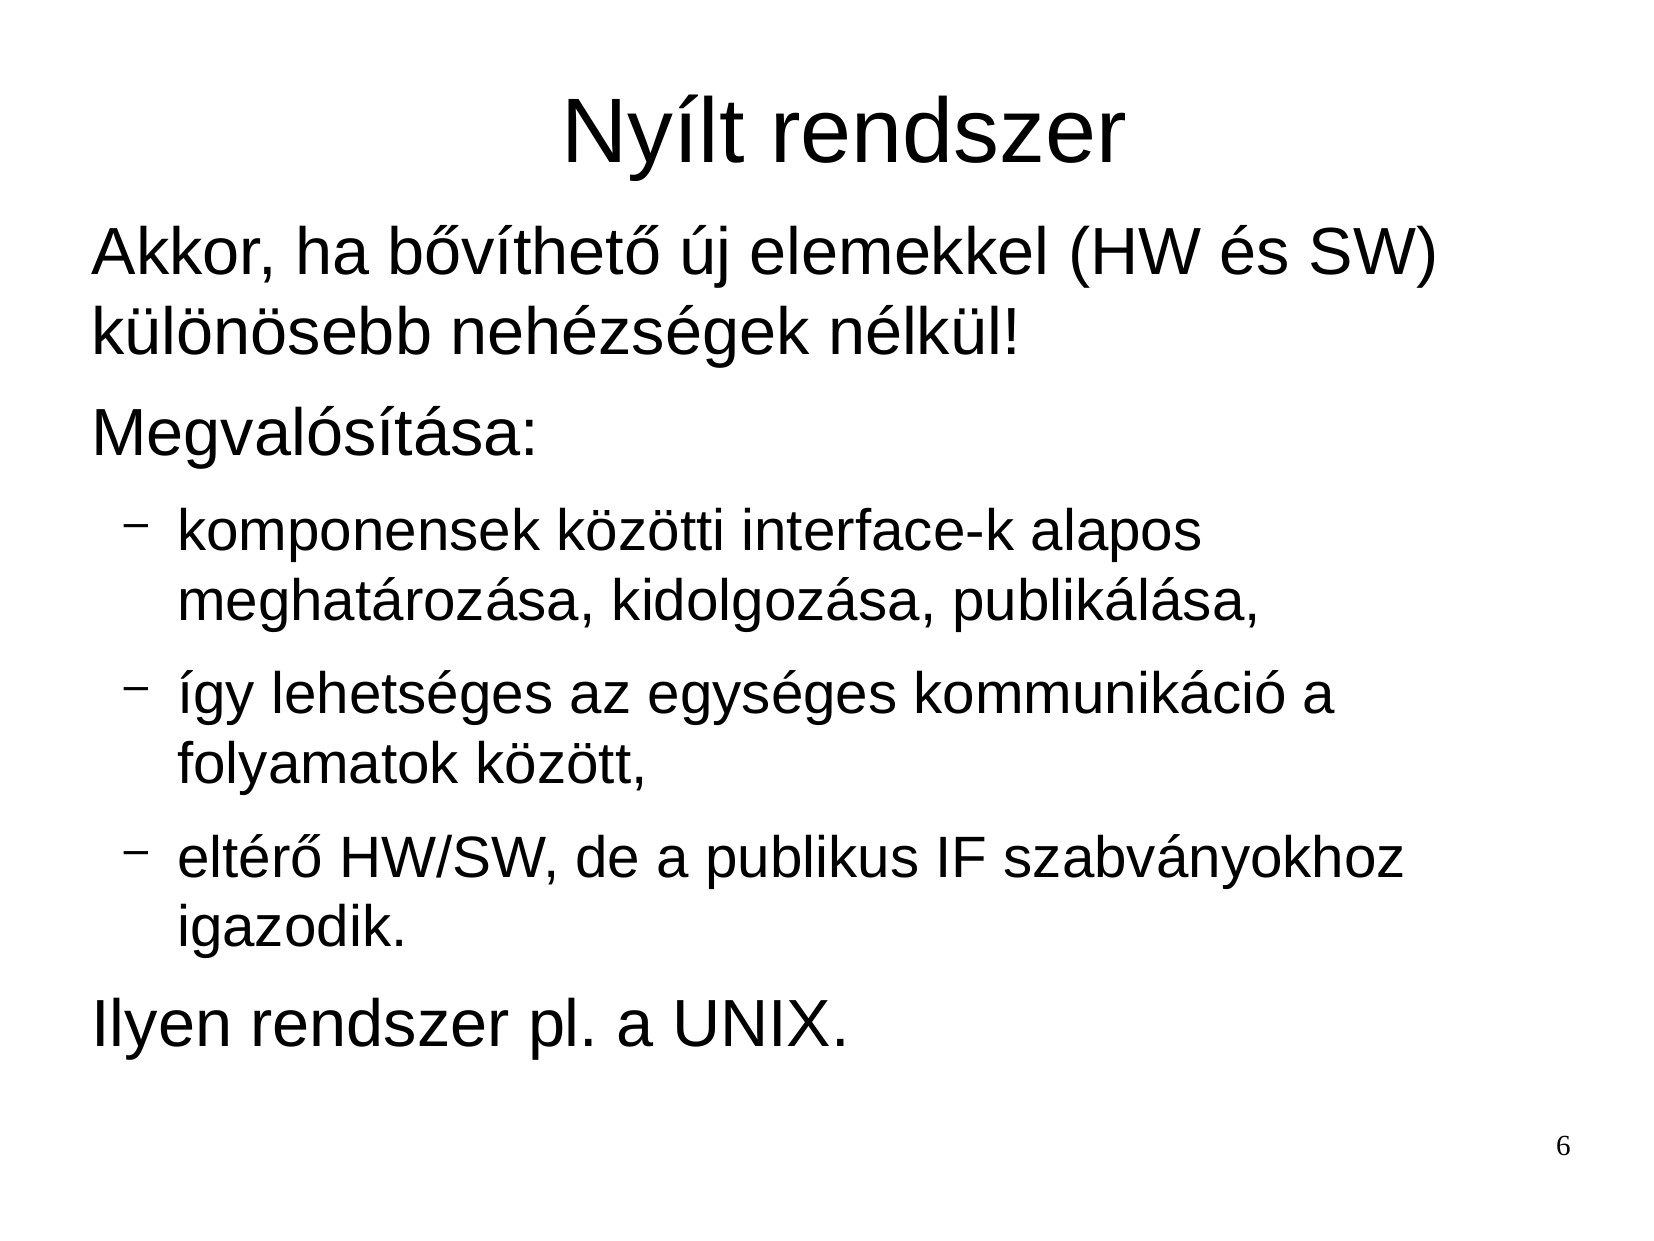

# Nyílt rendszer
Akkor, ha bővíthető új elemekkel (HW és SW) különösebb nehézségek nélkül!
Megvalósítása:
komponensek közötti interface-k alapos meghatározása, kidolgozása, publikálása,
így lehetséges az egységes kommunikáció a folyamatok között,
eltérő HW/SW, de a publikus IF szabványokhoz igazodik.
Ilyen rendszer pl. a UNIX.
6